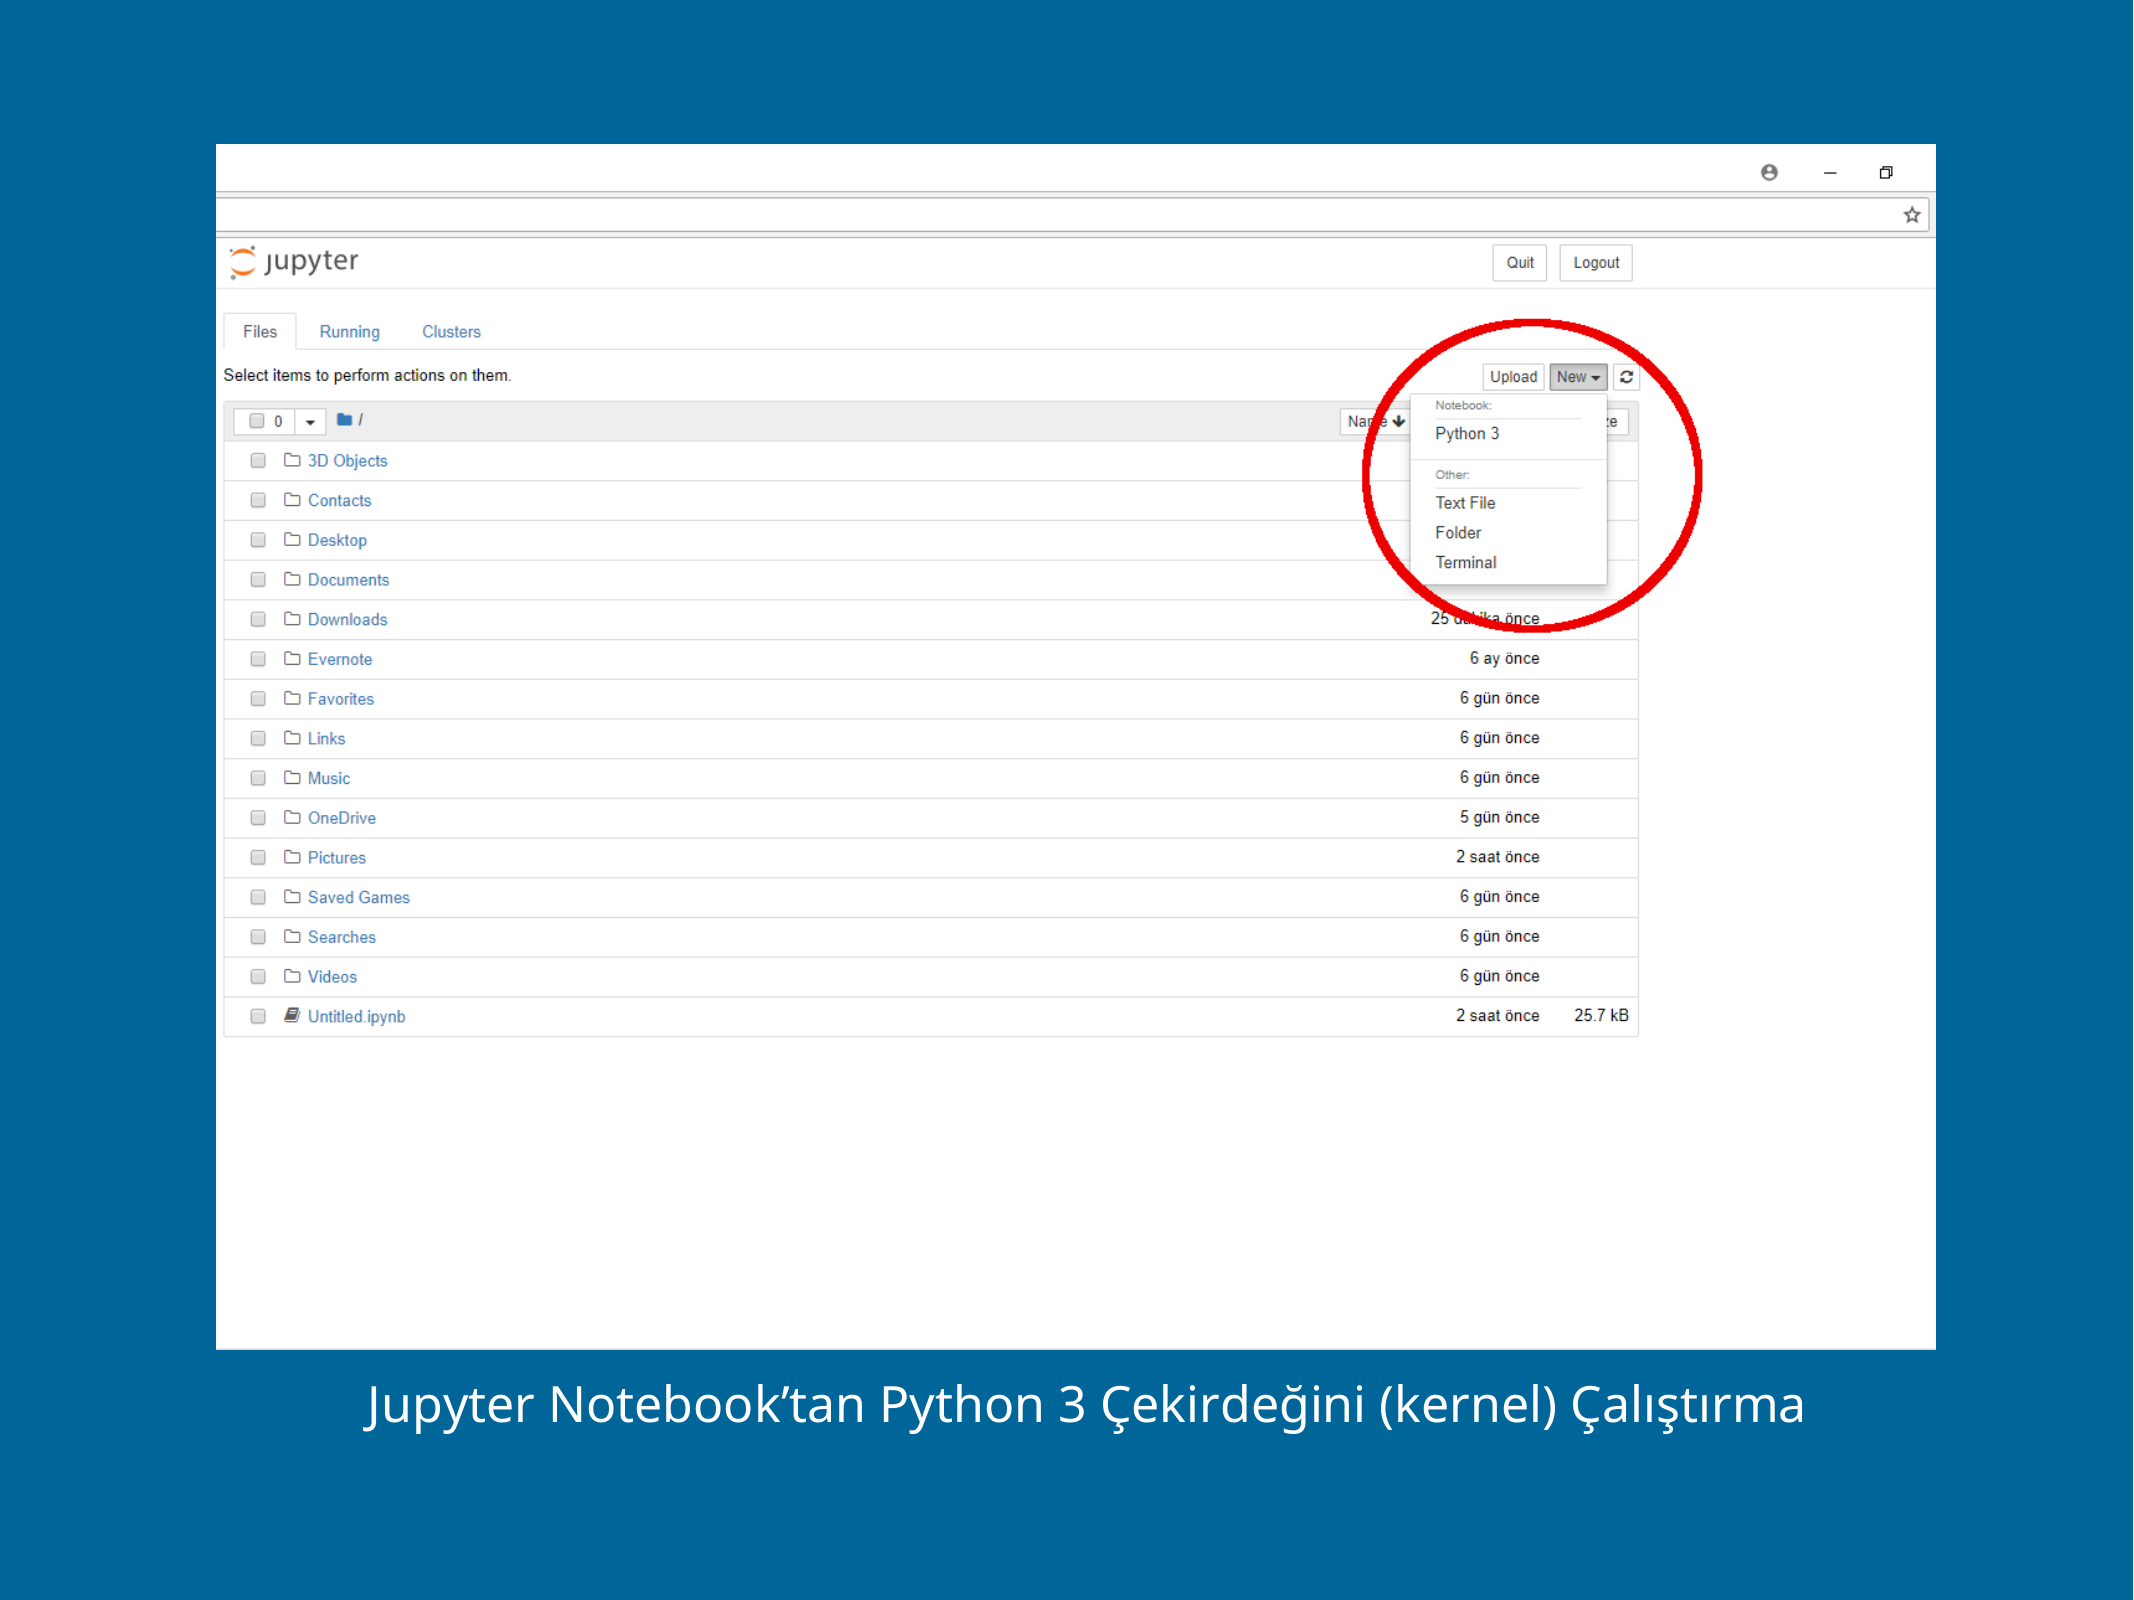

Jupyter Notebook’tan Python 3 Çekirdeğini (kernel) Çalıştırma